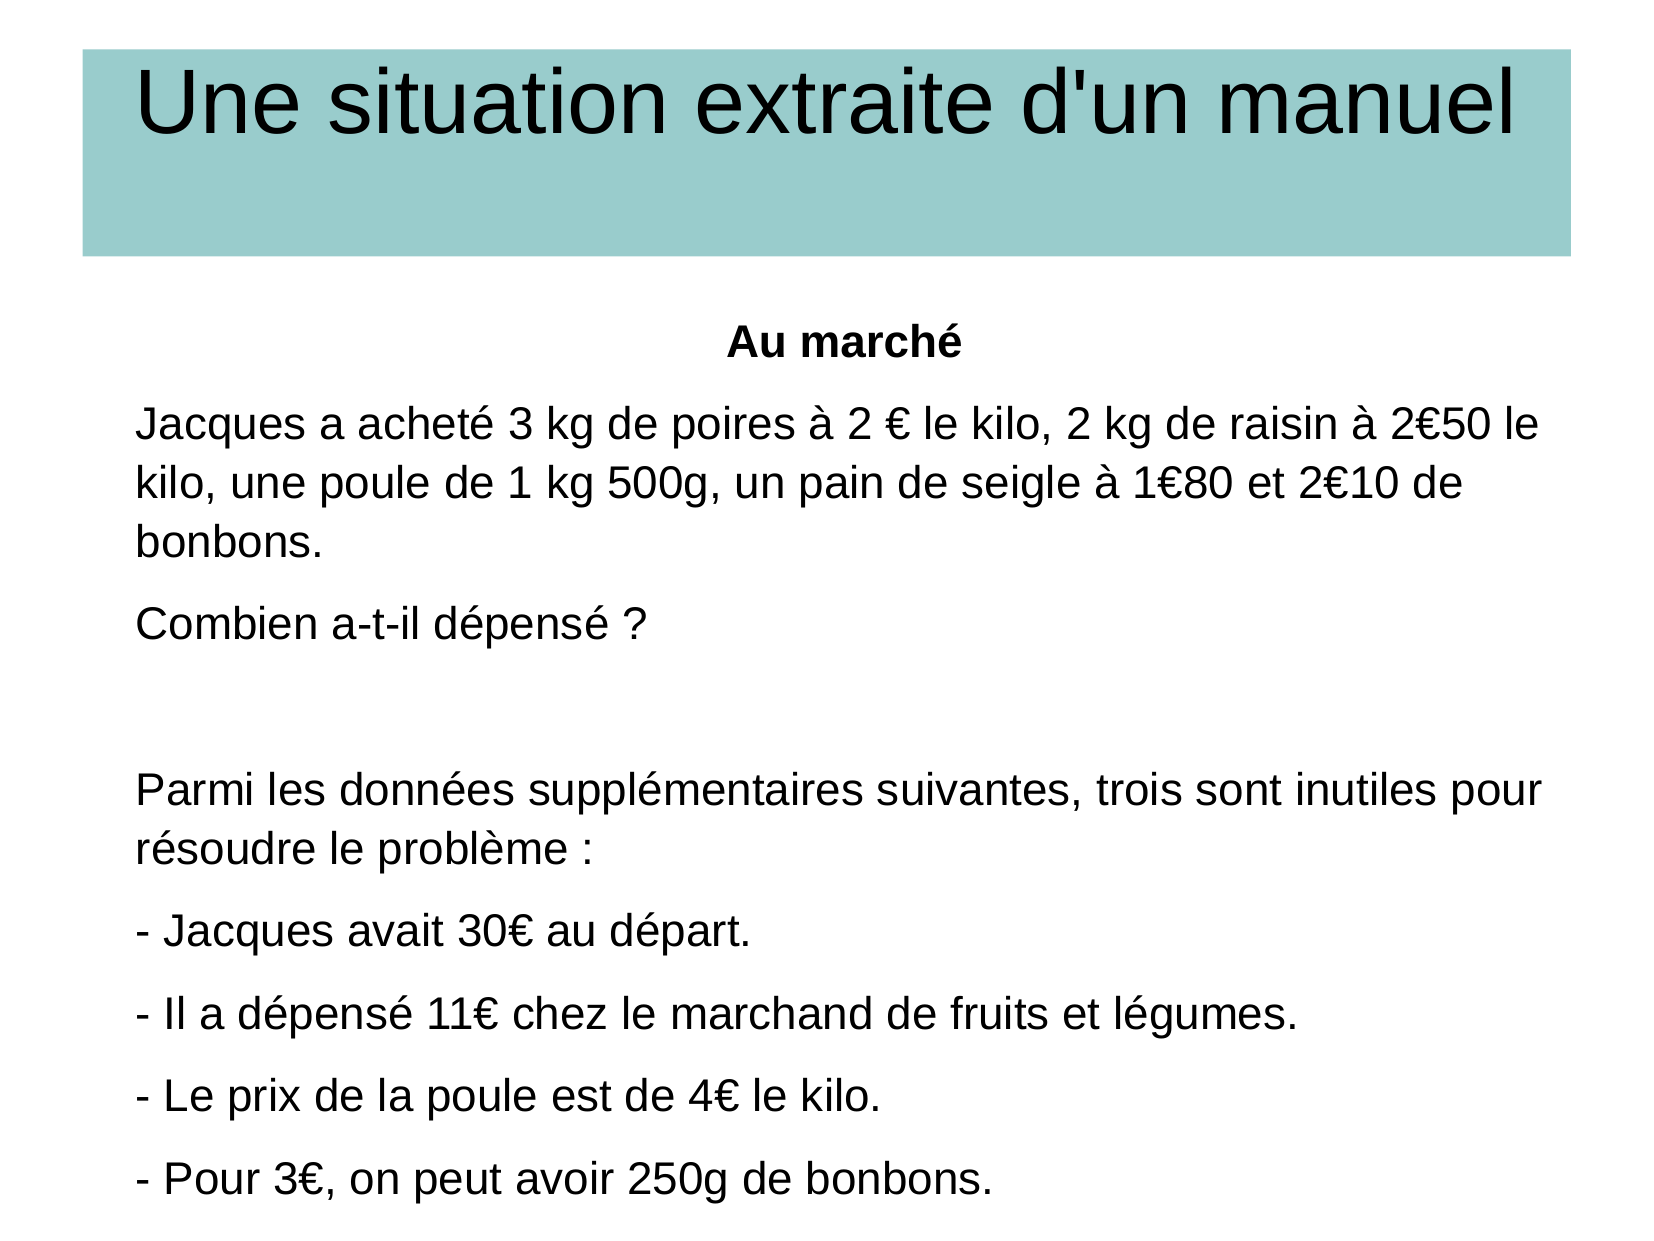

# Une situation extraite d'un manuel
Au marché
Jacques a acheté 3 kg de poires à 2 € le kilo, 2 kg de raisin à 2€50 le kilo, une poule de 1 kg 500g, un pain de seigle à 1€80 et 2€10 de bonbons.
Combien a-t-il dépensé ?
Parmi les données supplémentaires suivantes, trois sont inutiles pour résoudre le problème :
- Jacques avait 30€ au départ.
- Il a dépensé 11€ chez le marchand de fruits et légumes.
- Le prix de la poule est de 4€ le kilo.
- Pour 3€, on peut avoir 250g de bonbons.